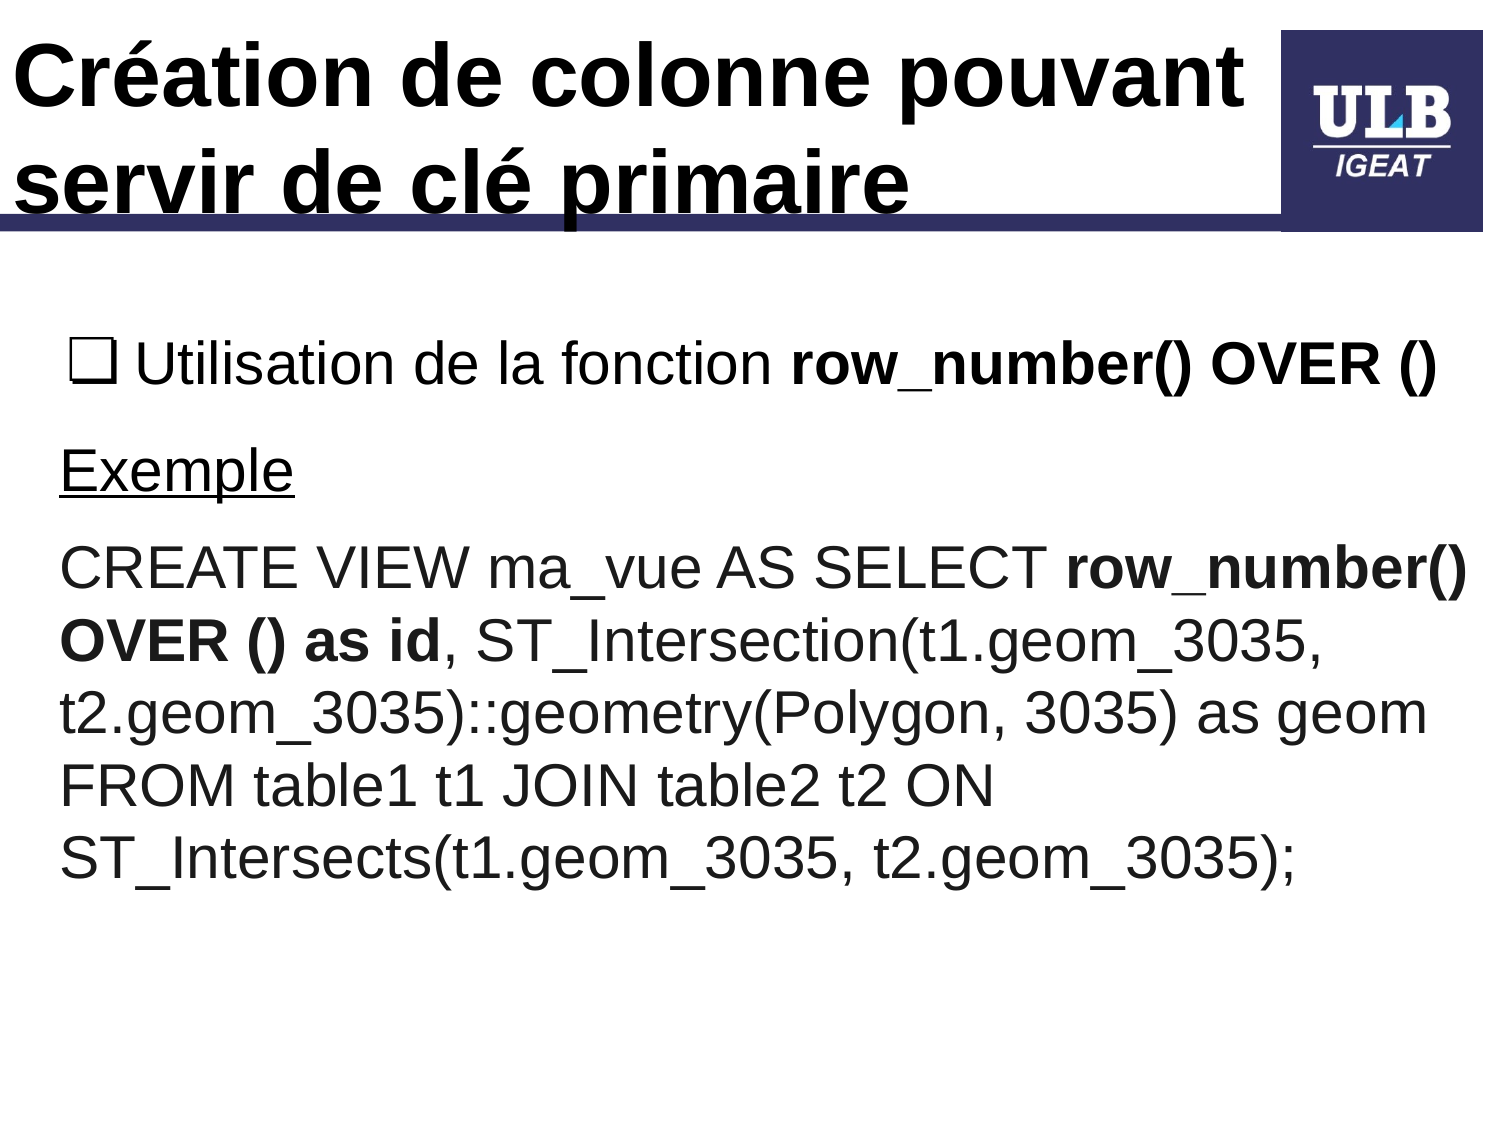

# Création de colonne pouvant servir de clé primaire
Utilisation de la fonction row_number() OVER ()
Exemple
CREATE VIEW ma_vue AS SELECT row_number() OVER () as id, ST_Intersection(t1.geom_3035, t2.geom_3035)::geometry(Polygon, 3035) as geom FROM table1 t1 JOIN table2 t2 ON ST_Intersects(t1.geom_3035, t2.geom_3035);